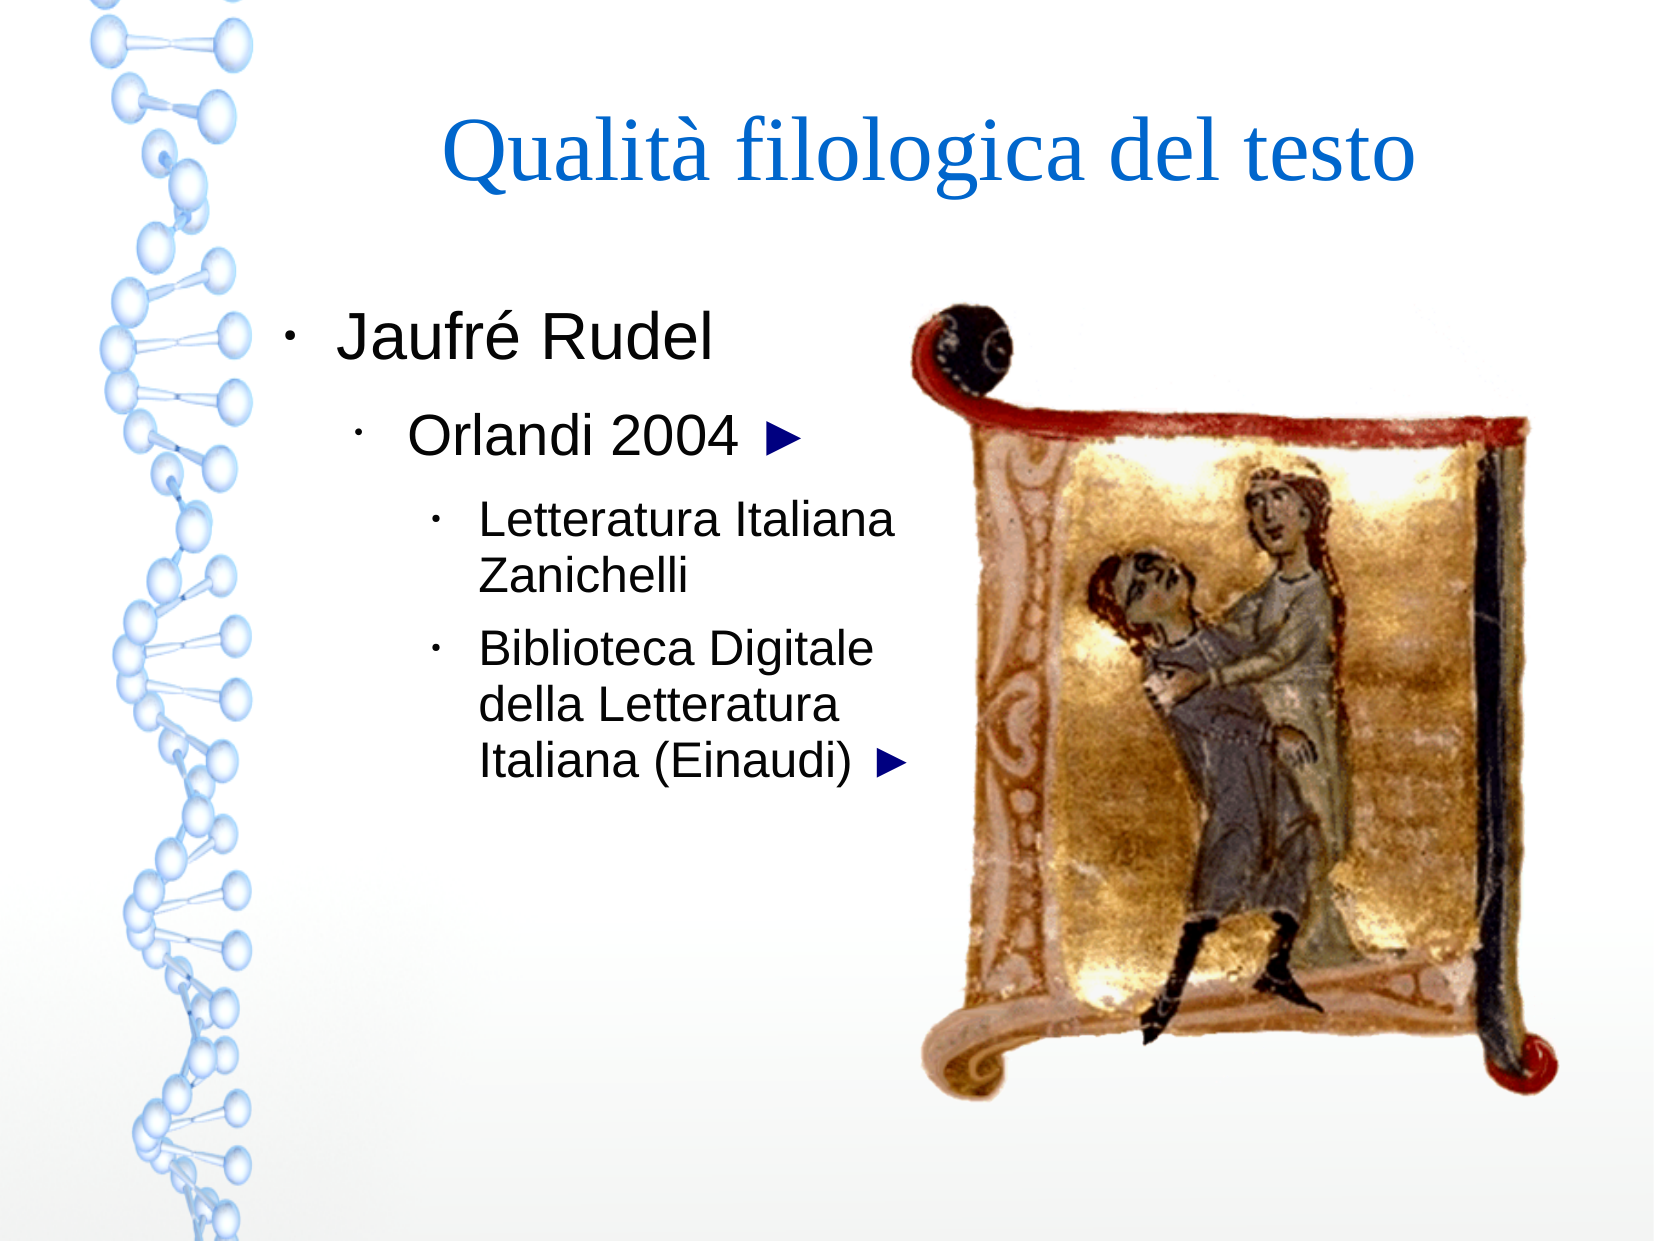

# Qualità filologica del testo
Jaufré Rudel
Orlandi 2004 ►
Letteratura Italiana Zanichelli
Biblioteca Digitale della Letteratura Italiana (Einaudi) ►